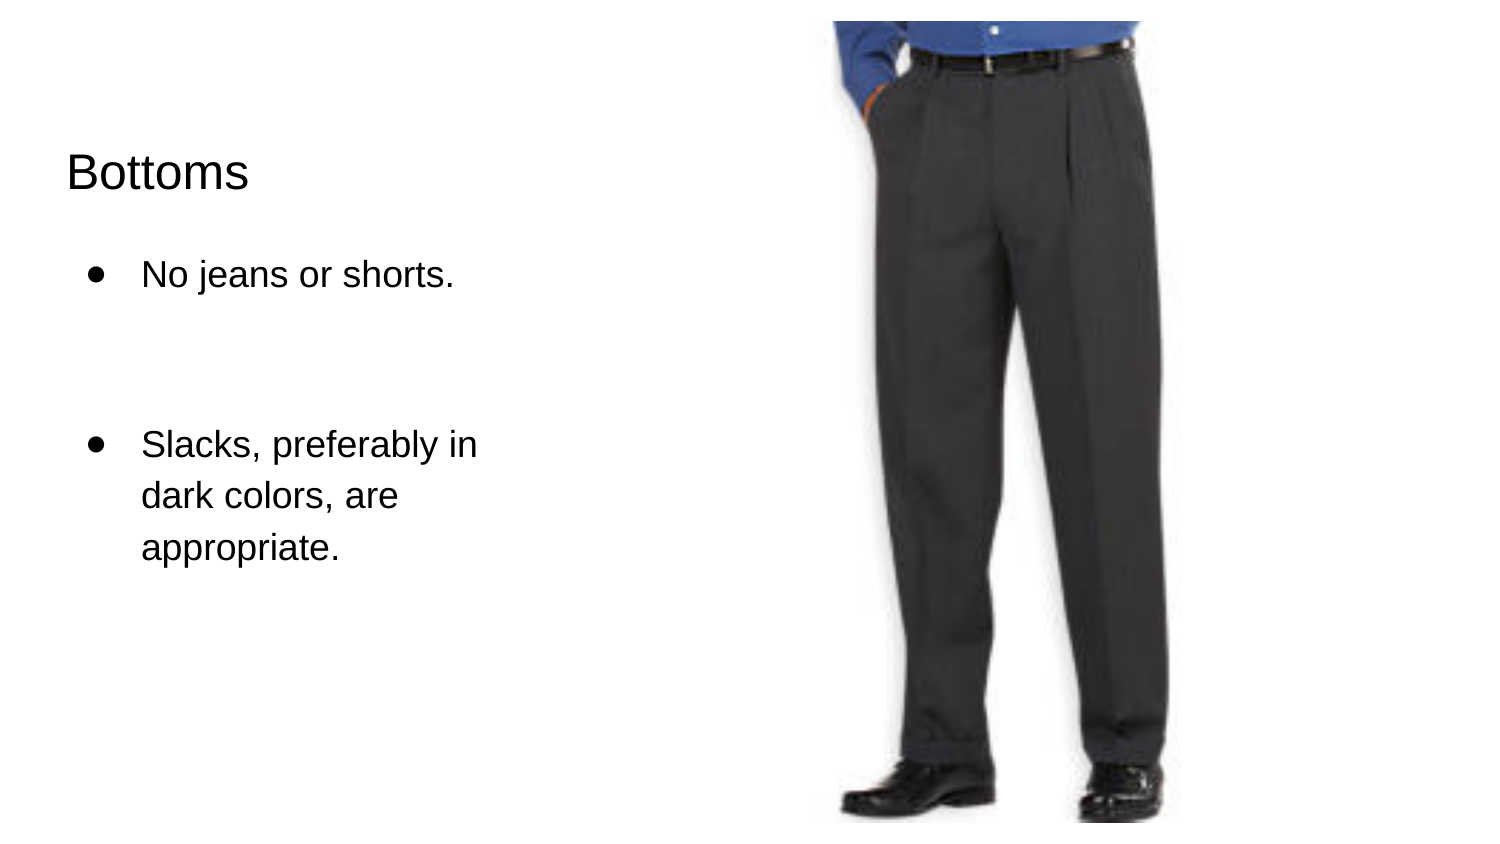

# Bottoms
No jeans or shorts.
Slacks, preferably in dark colors, are appropriate.